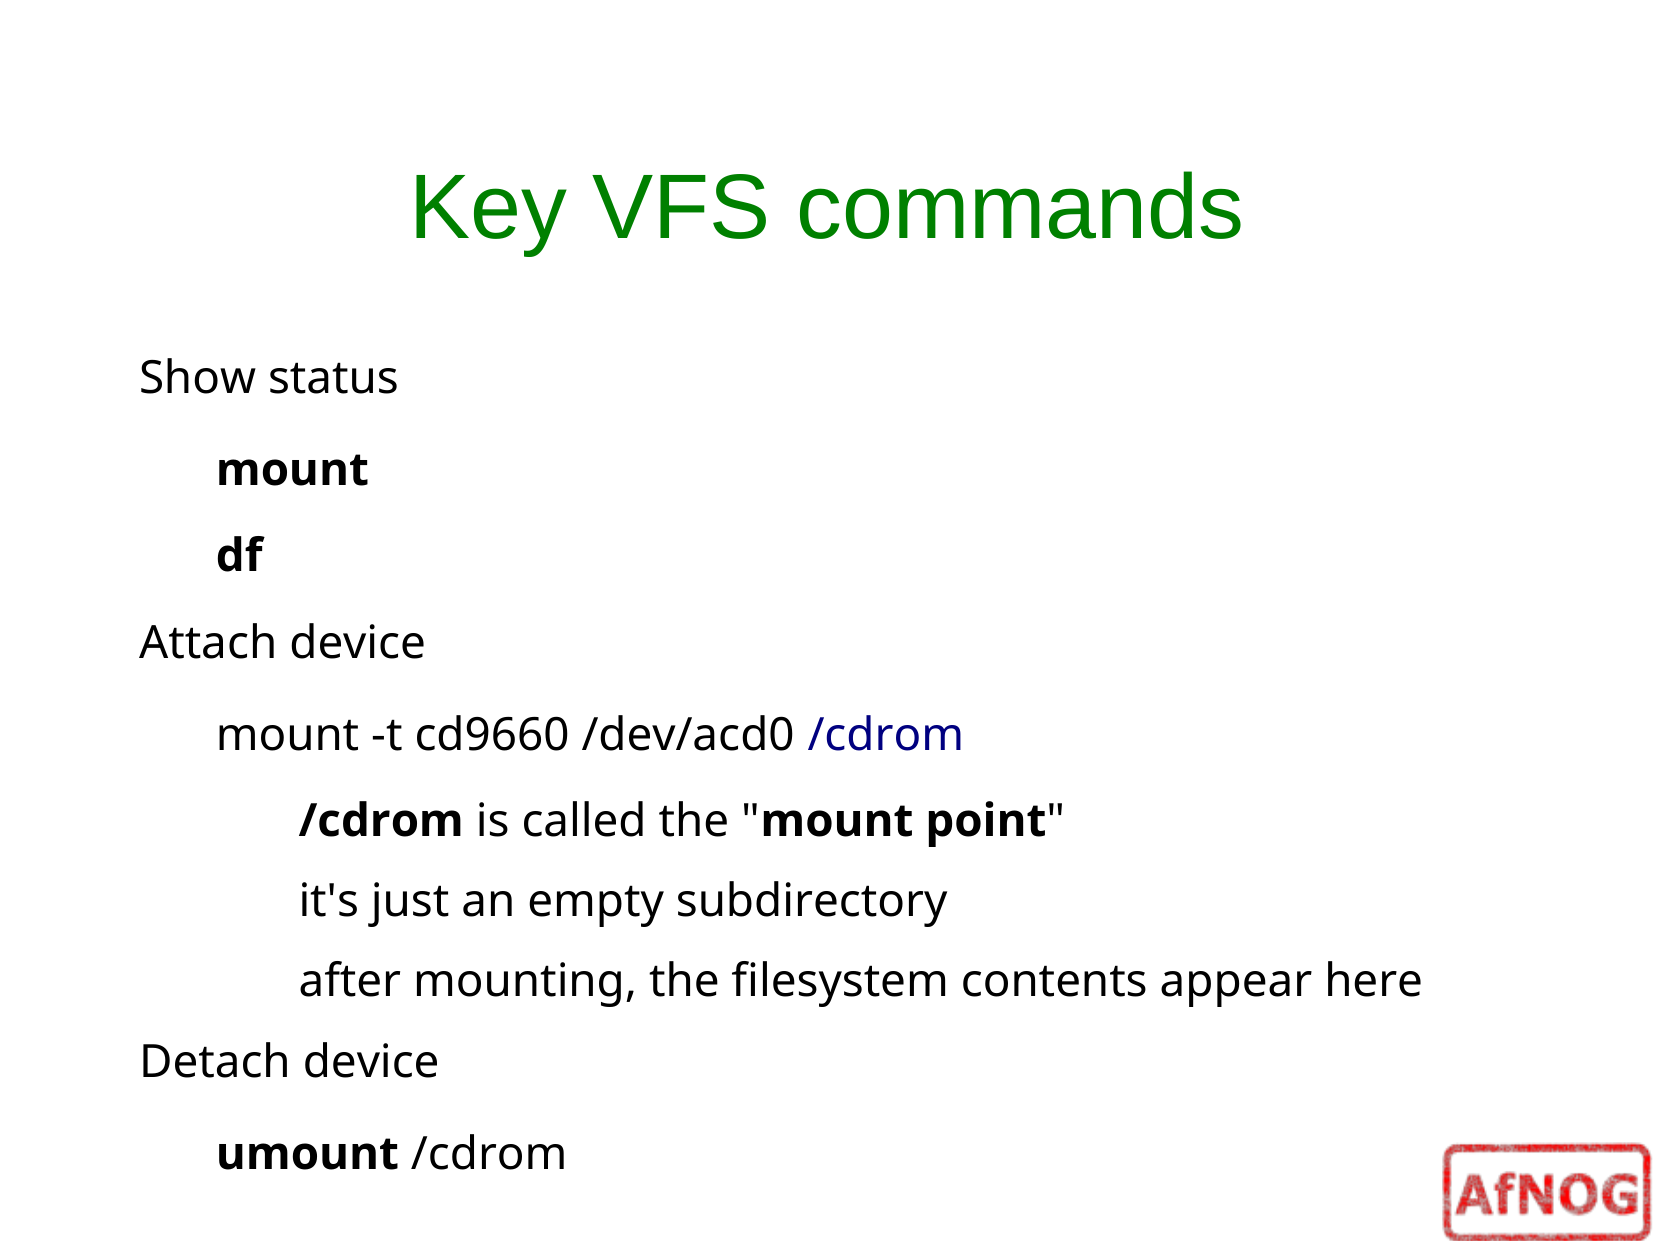

# Key VFS commands
Show status
mount
df
Attach device
mount -t cd9660 /dev/acd0 /cdrom
/cdrom is called the "mount point"
it's just an empty subdirectory
after mounting, the filesystem contents appear here
Detach device
umount /cdrom